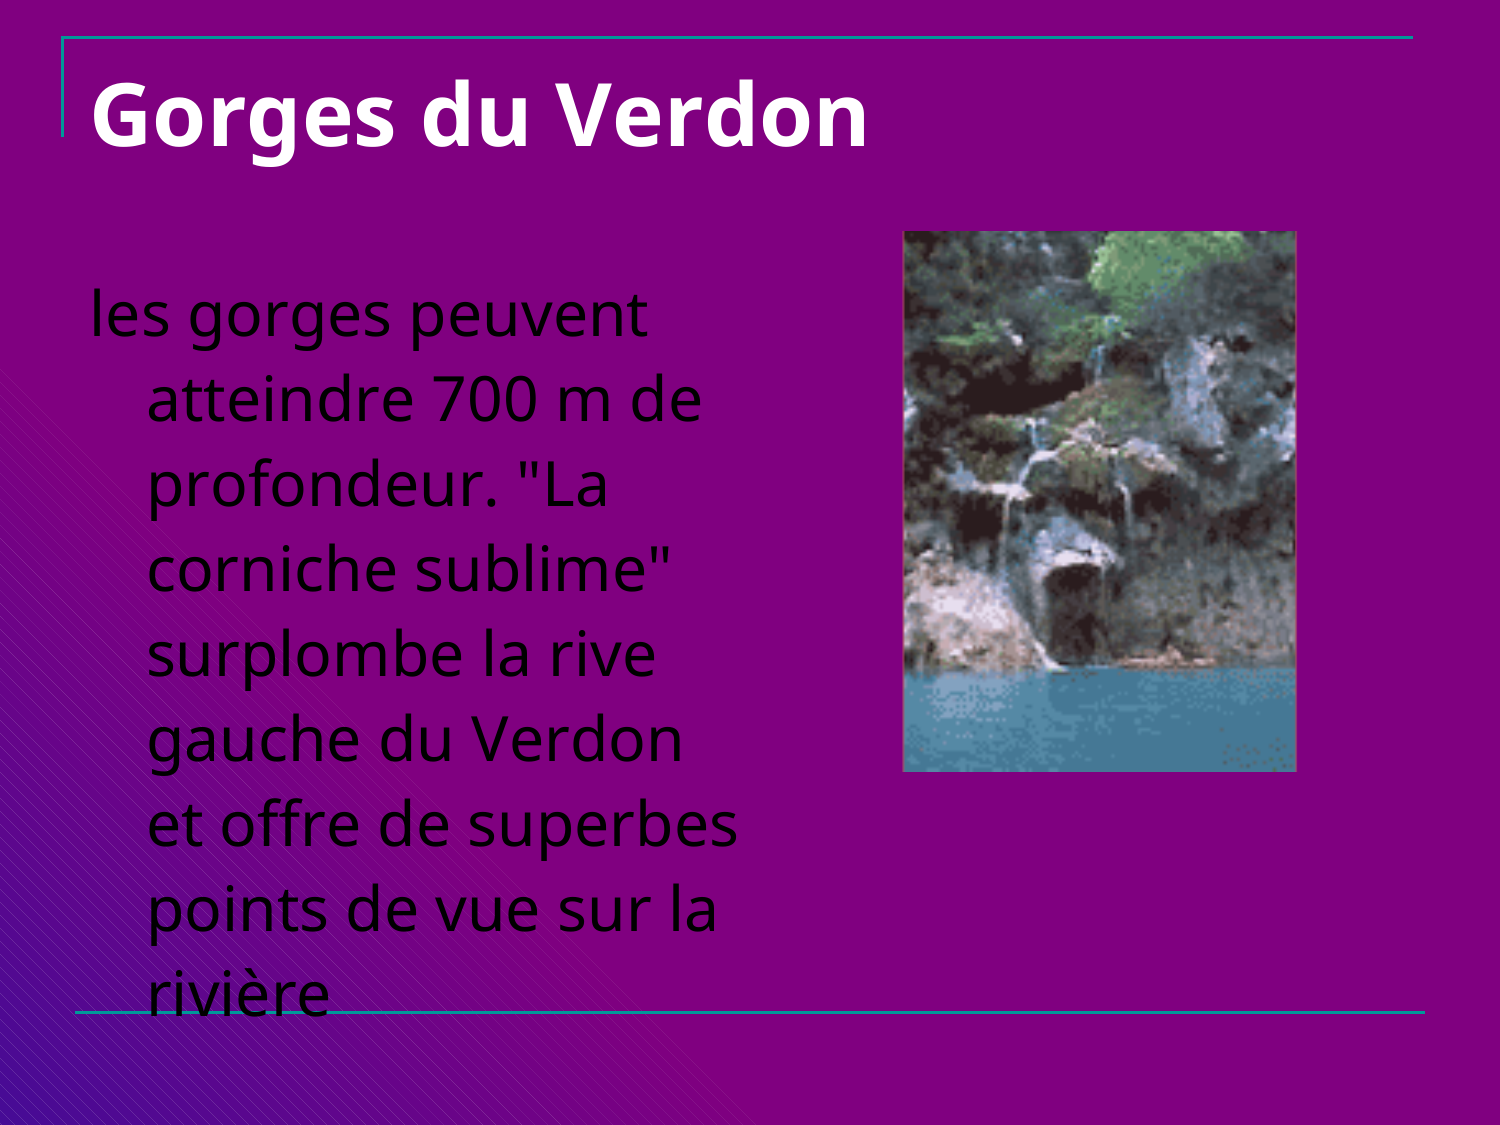

# Gorges du Verdon
les gorges peuvent atteindre 700 m de profondeur. "La corniche sublime" surplombe la rive gauche du Verdon et offre de superbes points de vue sur la rivière